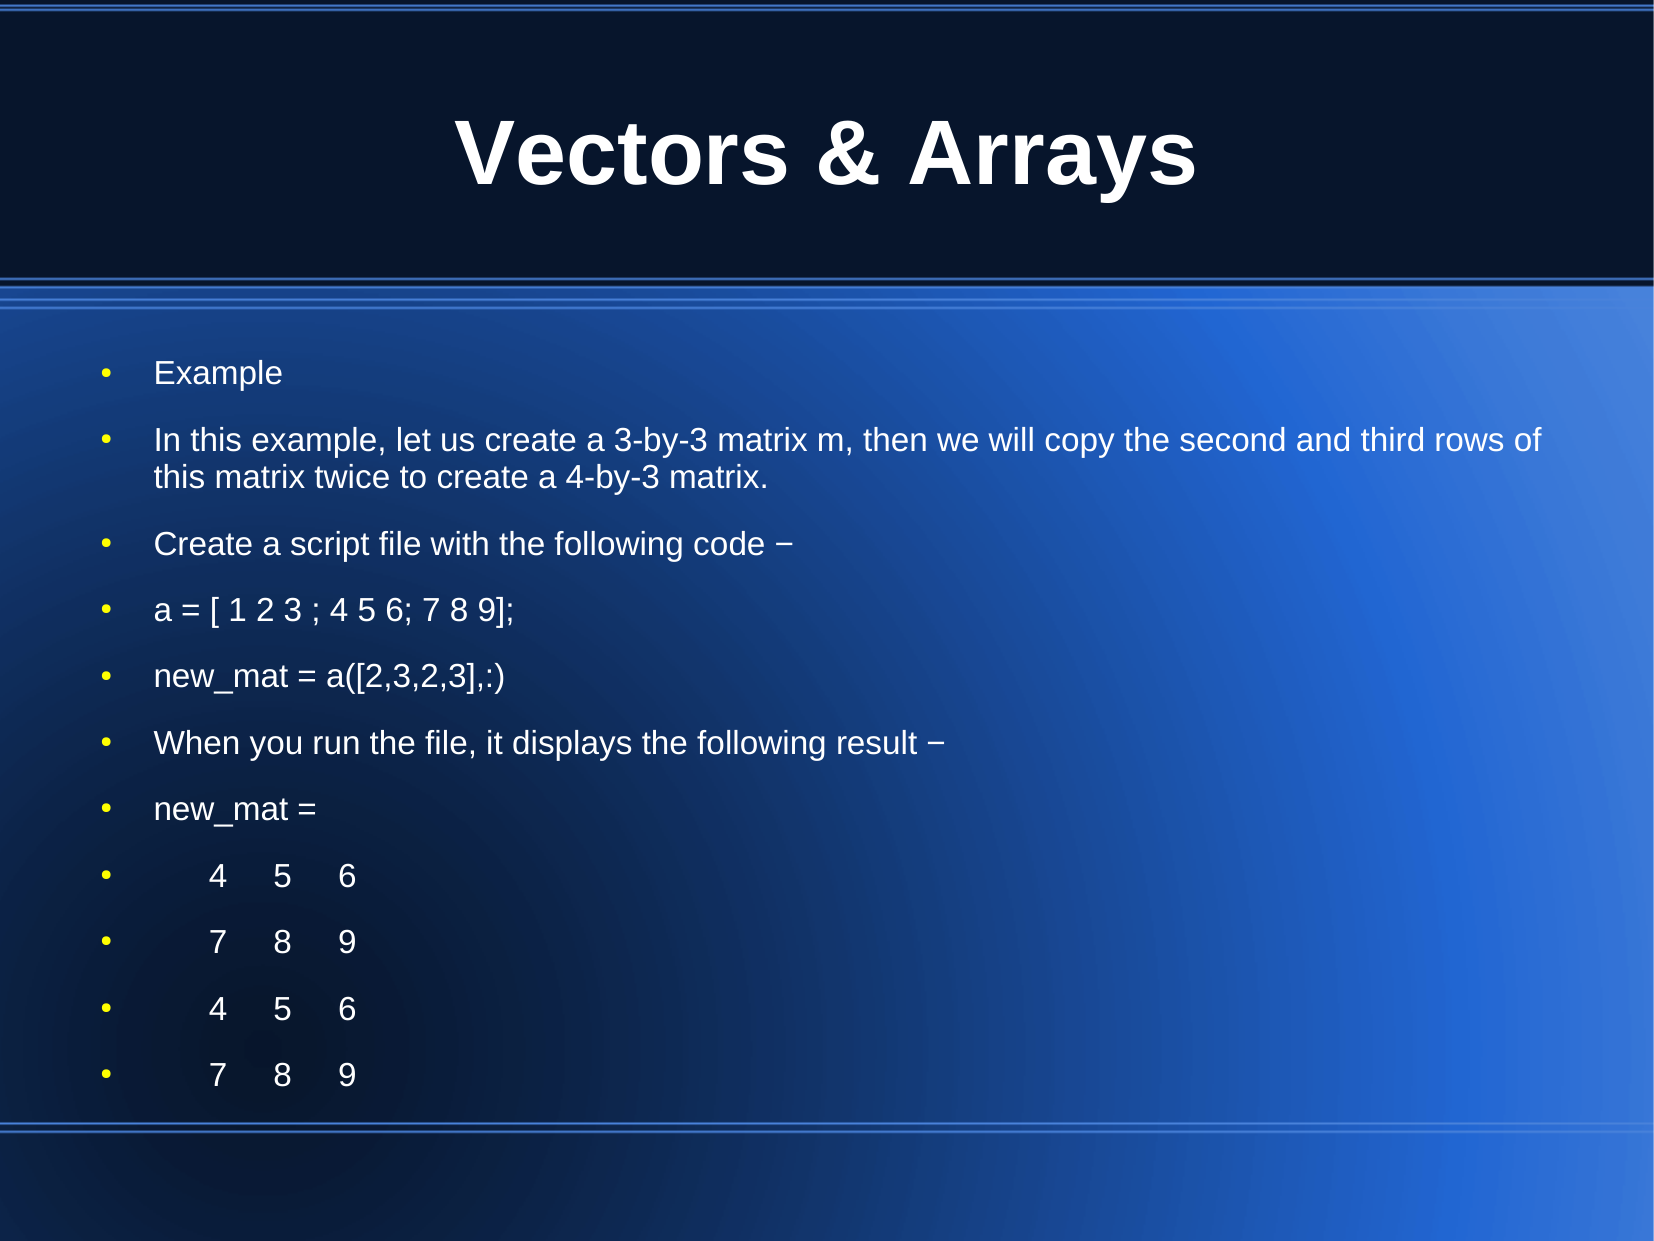

# Vectors & Arrays
Example
In this example, let us create a 3-by-3 matrix m, then we will copy the second and third rows of this matrix twice to create a 4-by-3 matrix.
Create a script file with the following code −
a = [ 1 2 3 ; 4 5 6; 7 8 9];
new_mat = a([2,3,2,3],:)
When you run the file, it displays the following result −
new_mat =
 4 5 6
 7 8 9
 4 5 6
 7 8 9